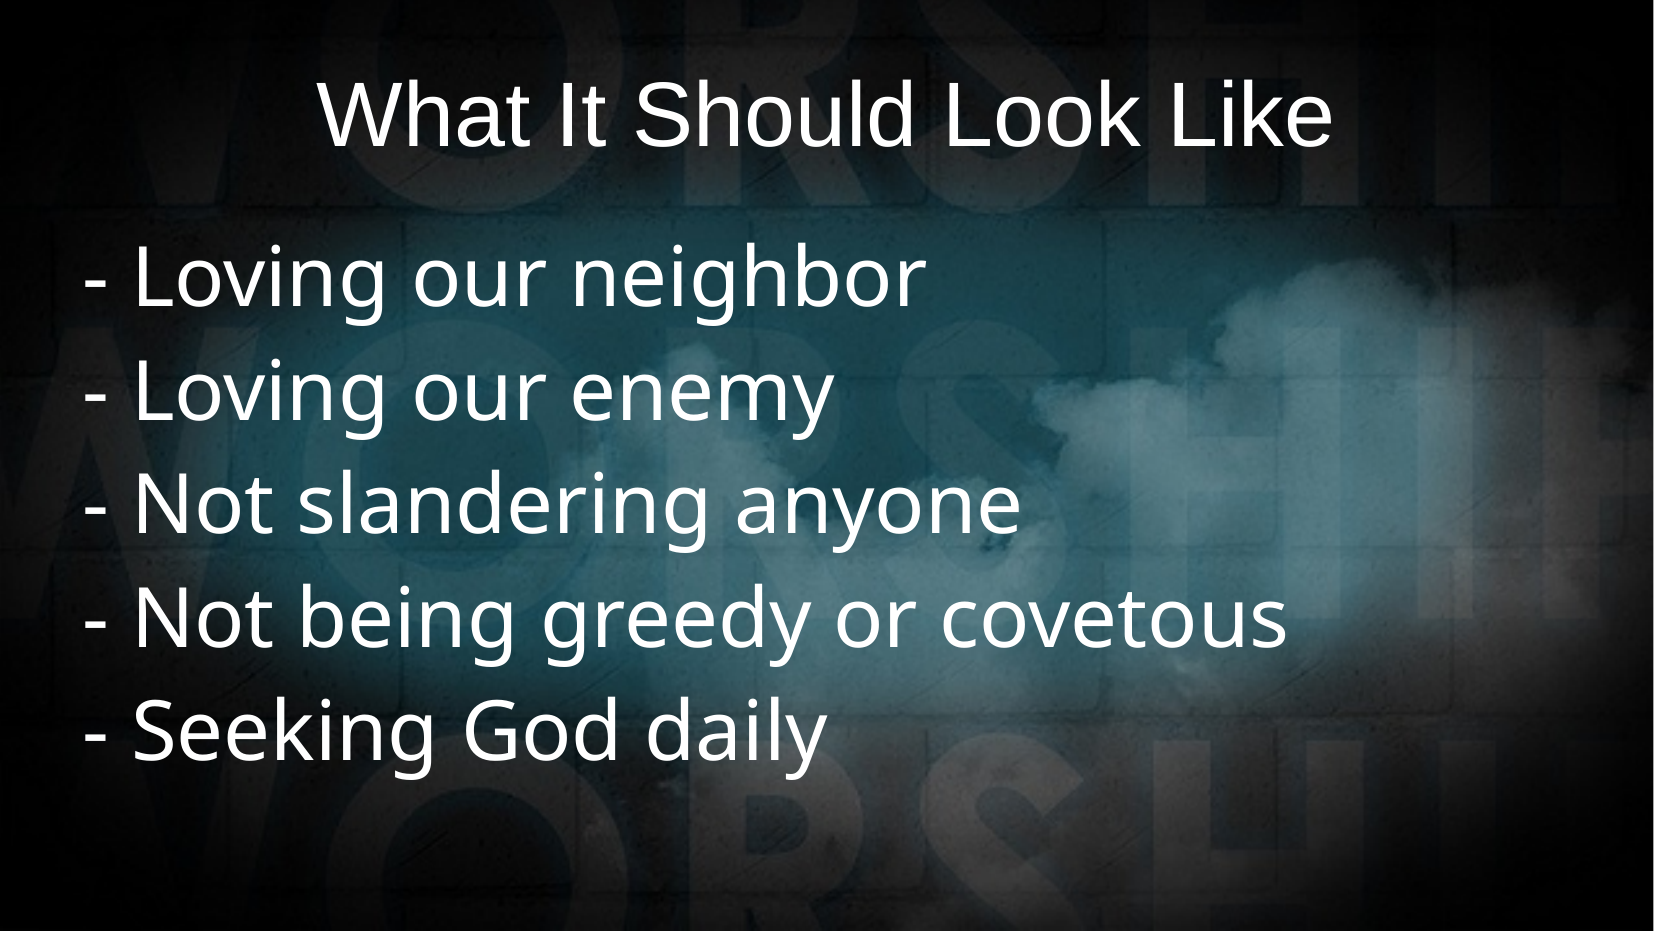

# What It Should Look Like
- Loving our neighbor
- Loving our enemy
- Not slandering anyone
- Not being greedy or covetous
- Seeking God daily